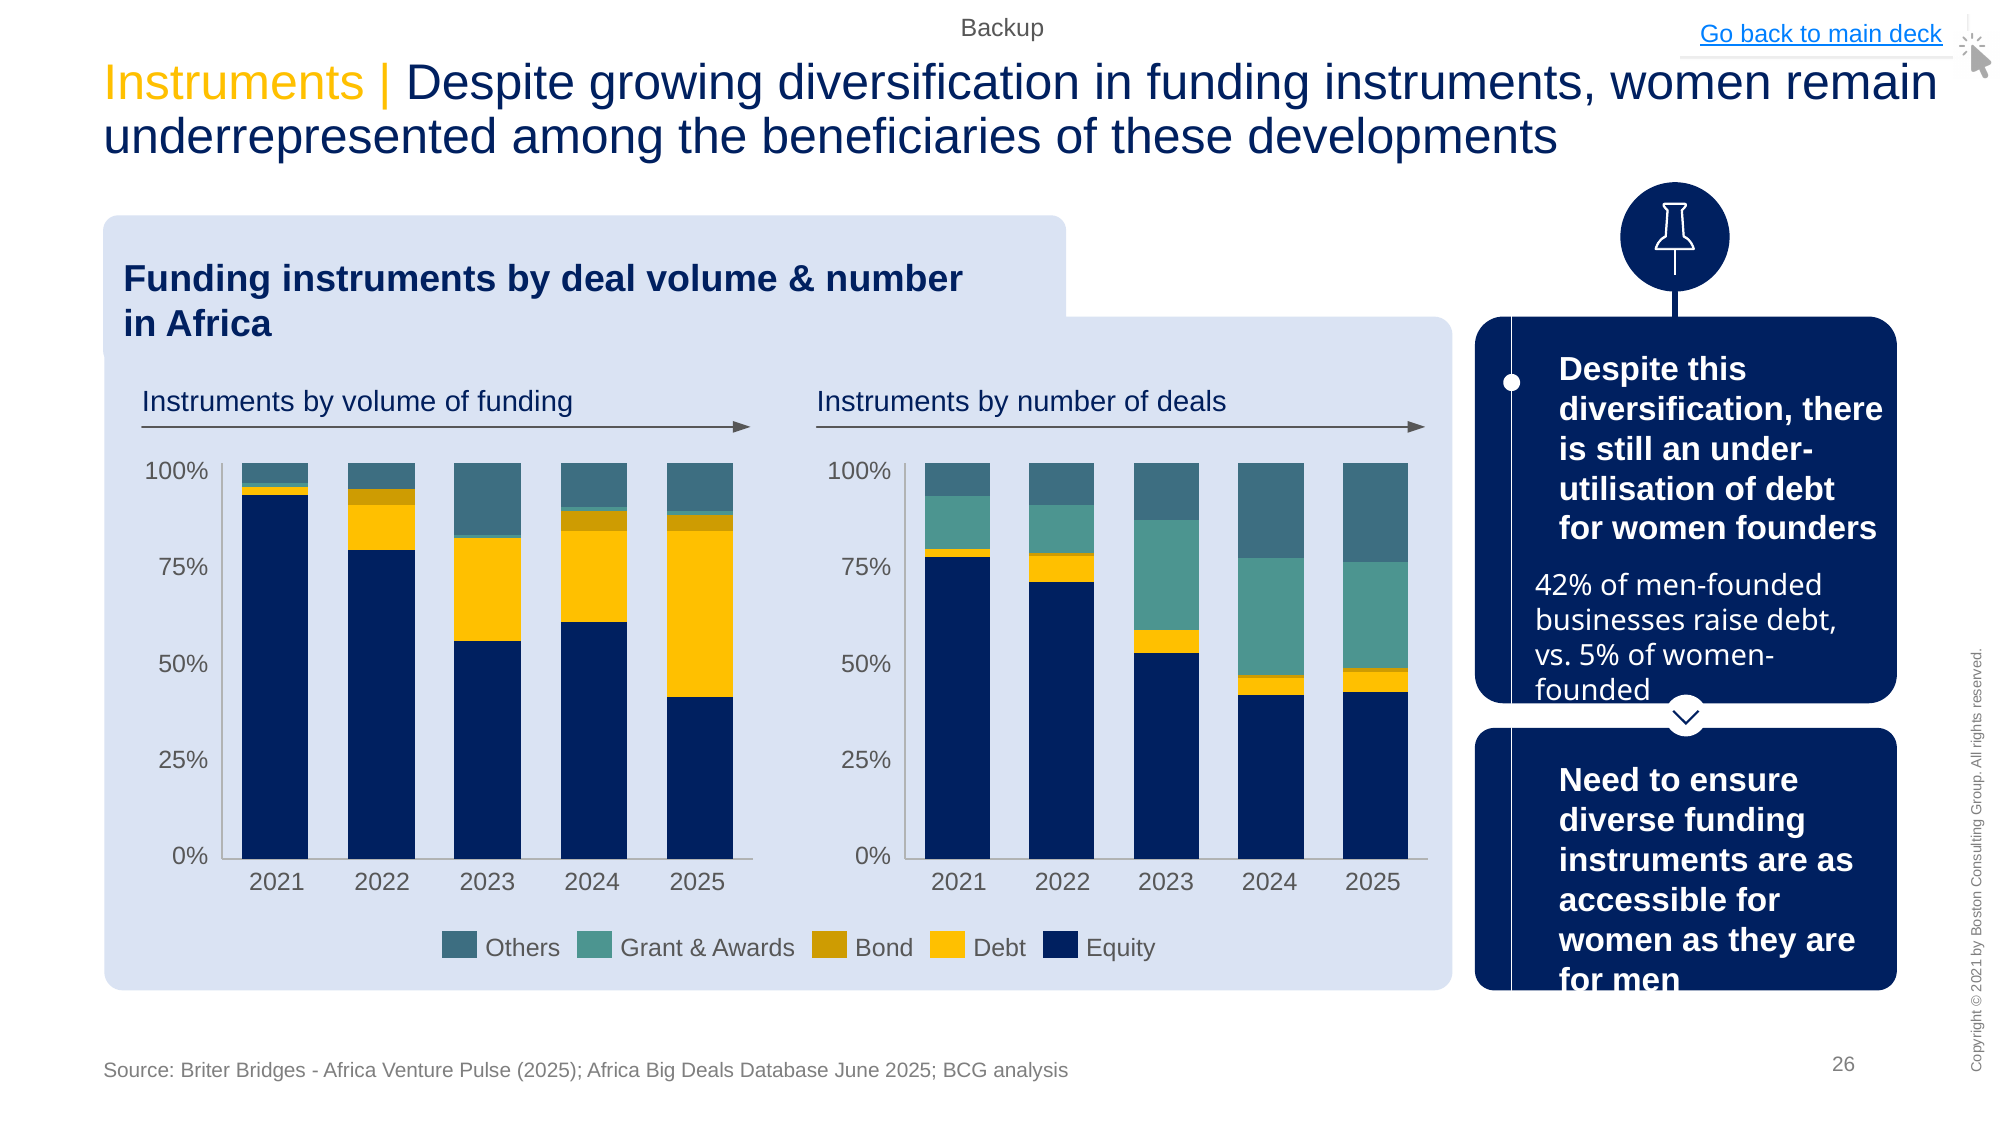

Go back to main deck
# Instruments | Despite growing diversification in funding instruments, women remain underrepresented among the beneficiaries of these developments
Funding instruments by deal volume & number in Africa
Despite this diversification, there is still an under-utilisation of debt for women founders
Instruments by volume of funding
Instruments by number of deals
100%
100%
### Chart
| Category | Series1 | Series2 | Series3 | Series4 | Series5 |
|---|---|---|---|---|---|
| 1 | 92.0 | 2.0 | 0.0 | 1.0 | 4.99999999999999 |
| 2 | 78.0 | 11.5 | 4.0 | 6.5 | 0.0 |
| 3 | 55.0 | 26.0 | 0.0 | 1.0 | 18.0 |
| 4 | 60.0 | 23.0 | 5.0 | 1.0 | 11.0 |
| 5 | 41.0 | 42.0 | 4.0 | 1.0 | 12.0 |
### Chart
| Category | Series1 | Series2 | Series3 | Series4 | Series5 |
|---|---|---|---|---|---|
| 1 | 76.3 | 2.0 | 13.5 | 8.2 | 0.0 |
| 2 | 69.8795180722891 | 6.62650602409639 | 0.702811244979917 | 12.2489959839357 | 10.5421686746988 |
| 3 | 52.0040080160321 | 5.81162324649298 | 27.8557114228457 | 14.3286573146293 | 0.0 |
| 4 | 41.4658634538153 | 4.21686746987952 | 0.903614457831325 | 29.5180722891566 | 23.8955823293173 |
| 5 | 42.184368737475 | 5.01002004008016 | 1.00200400801603 | 26.9539078156313 | 24.8496993987976 |75%
75%
42% of men-founded businesses raise debt, vs. 5% of women-founded
50%
50%
25%
25%
Need to ensure diverse funding instruments are as accessible for women as they are for men
0%
0%
2021
2022
2023
2024
2025
2021
2022
2023
2024
2025
Others
Grant & Awards
Bond
Debt
Equity
Source: Briter Bridges - Africa Venture Pulse (2025); Africa Big Deals Database June 2025; BCG analysis